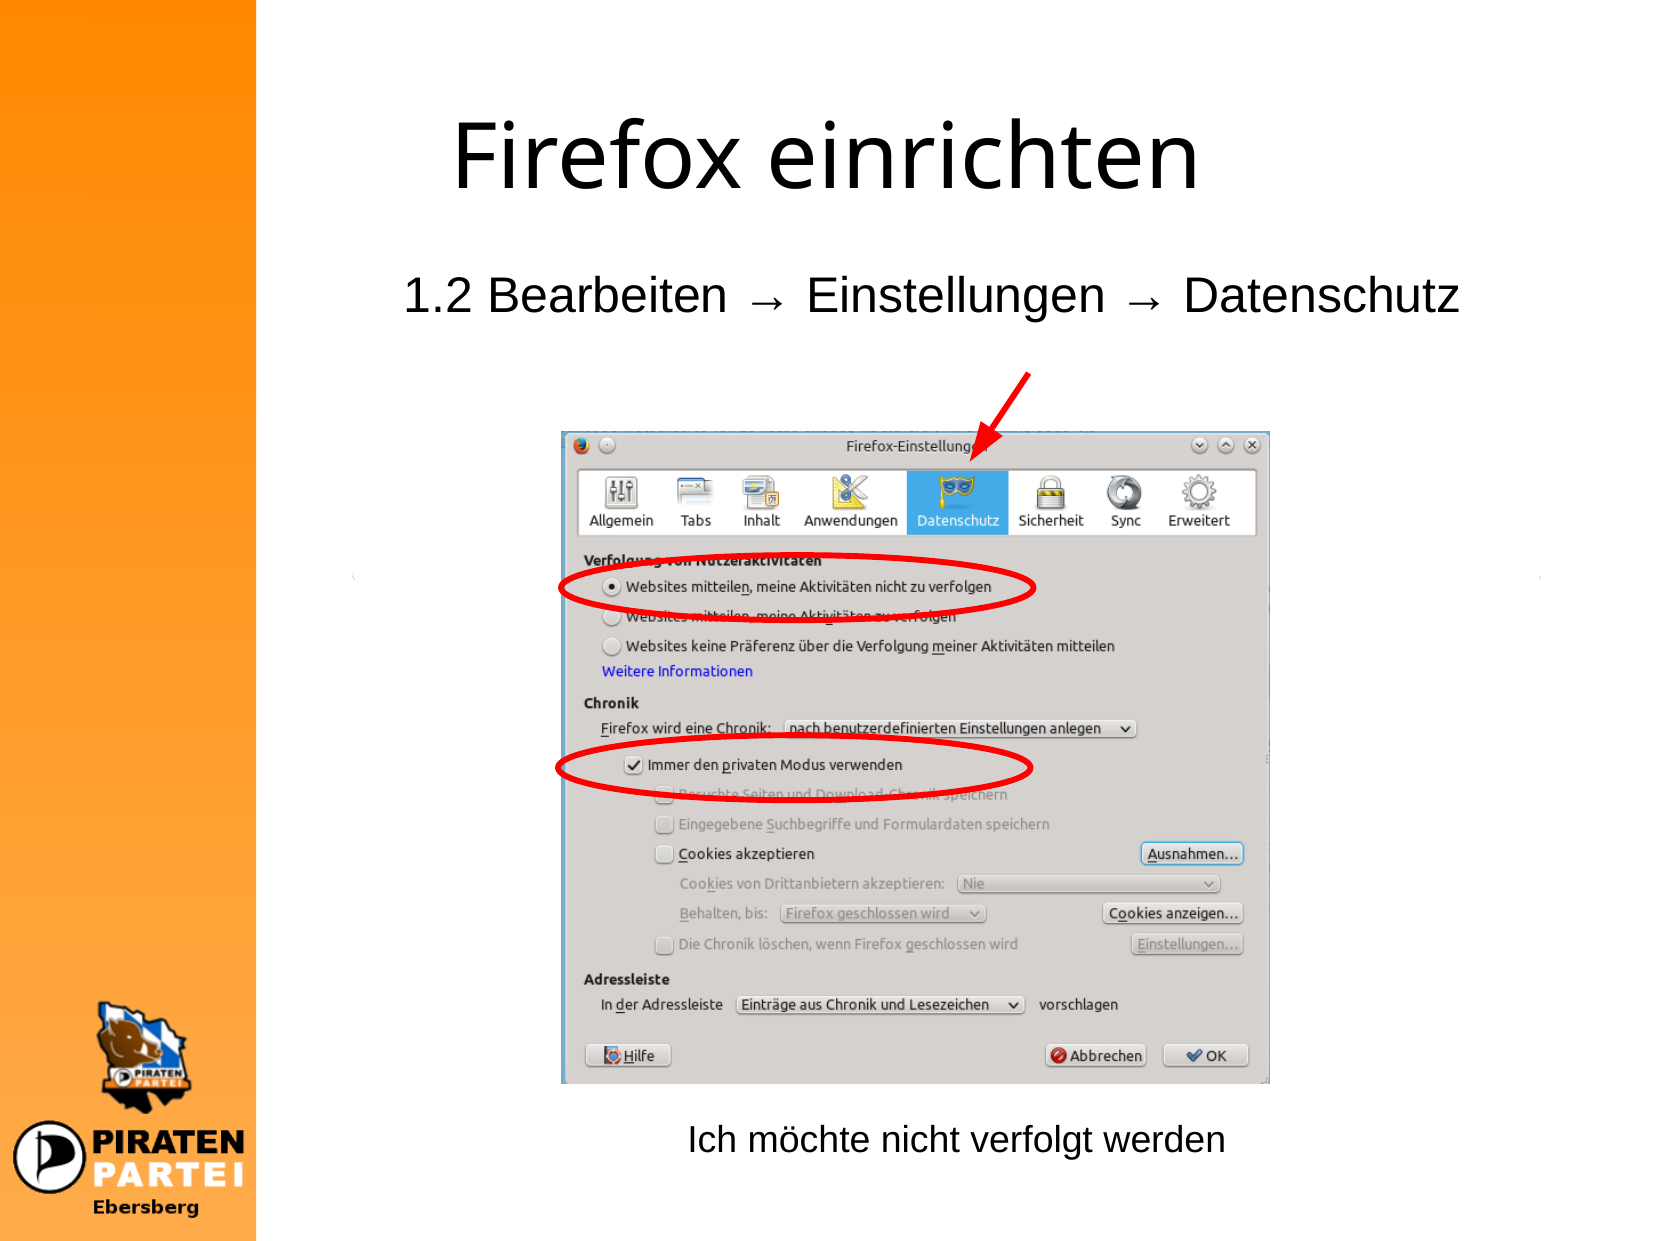

# Firefox einrichten
1.2 Bearbeiten → Einstellungen → Datenschutz
Ich möchte nicht verfolgt werden